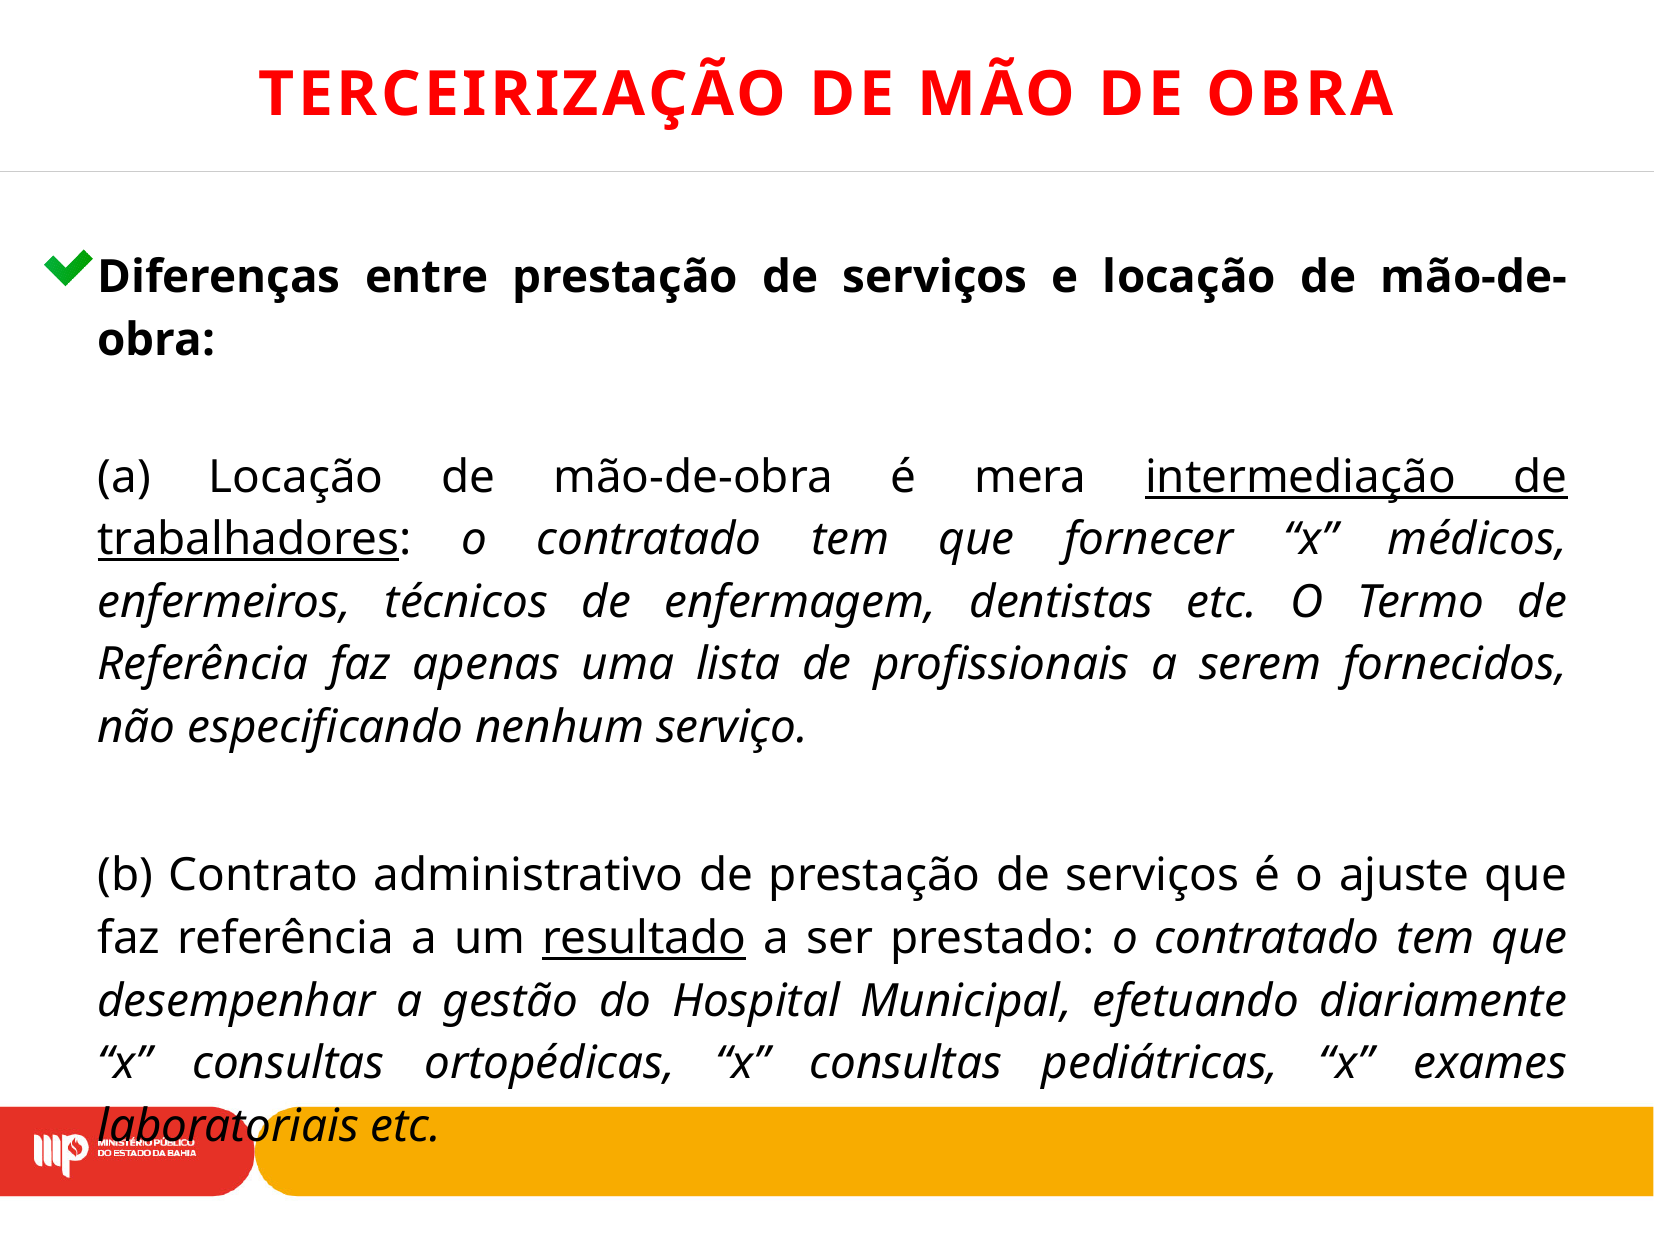

TERCEIRIZAÇÃO DE MÃO DE OBRA
Diferenças entre prestação de serviços e locação de mão-de-obra:
(a) Locação de mão-de-obra é mera intermediação de trabalhadores: o contratado tem que fornecer “x” médicos, enfermeiros, técnicos de enfermagem, dentistas etc. O Termo de Referência faz apenas uma lista de profissionais a serem fornecidos, não especificando nenhum serviço.
(b) Contrato administrativo de prestação de serviços é o ajuste que faz referência a um resultado a ser prestado: o contratado tem que desempenhar a gestão do Hospital Municipal, efetuando diariamente “x” consultas ortopédicas, “x” consultas pediátricas, “x” exames laboratoriais etc.